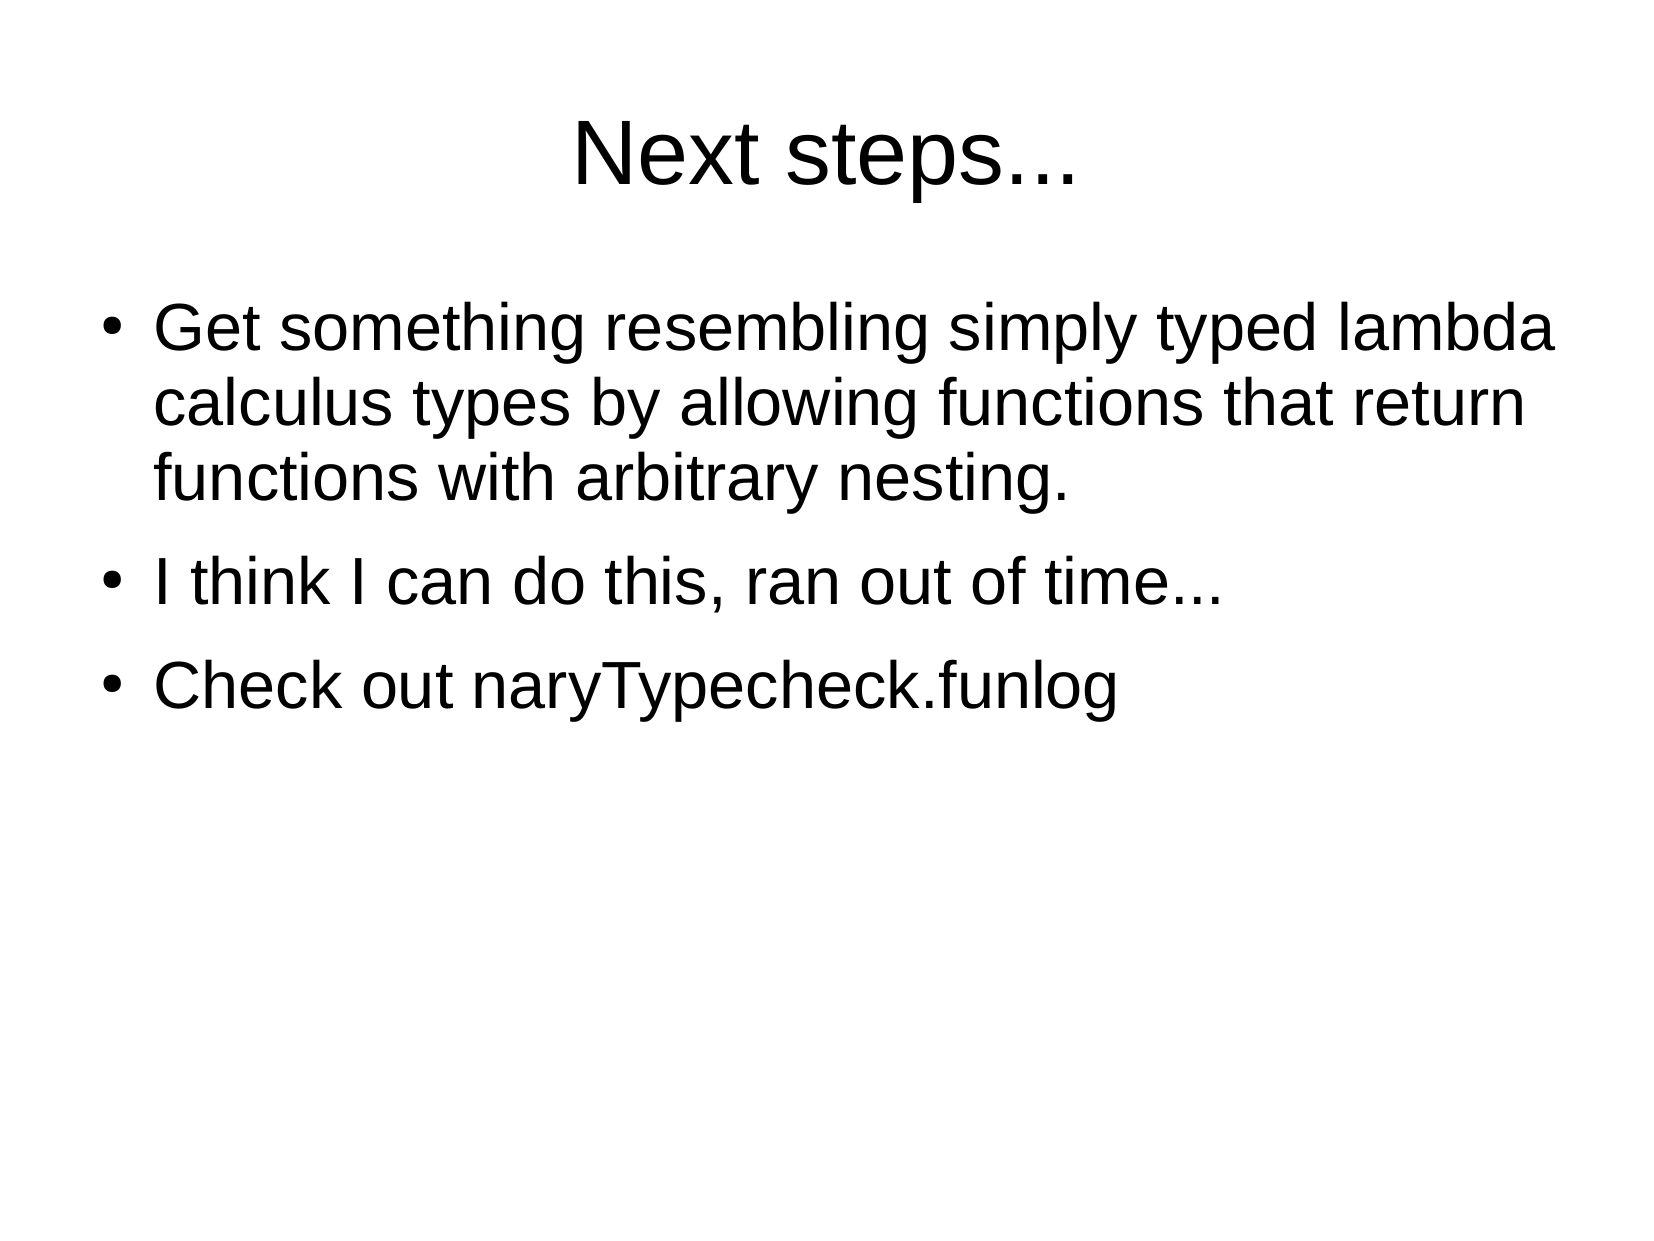

# Next steps...
Get something resembling simply typed lambda calculus types by allowing functions that return functions with arbitrary nesting.
I think I can do this, ran out of time...
Check out naryTypecheck.funlog